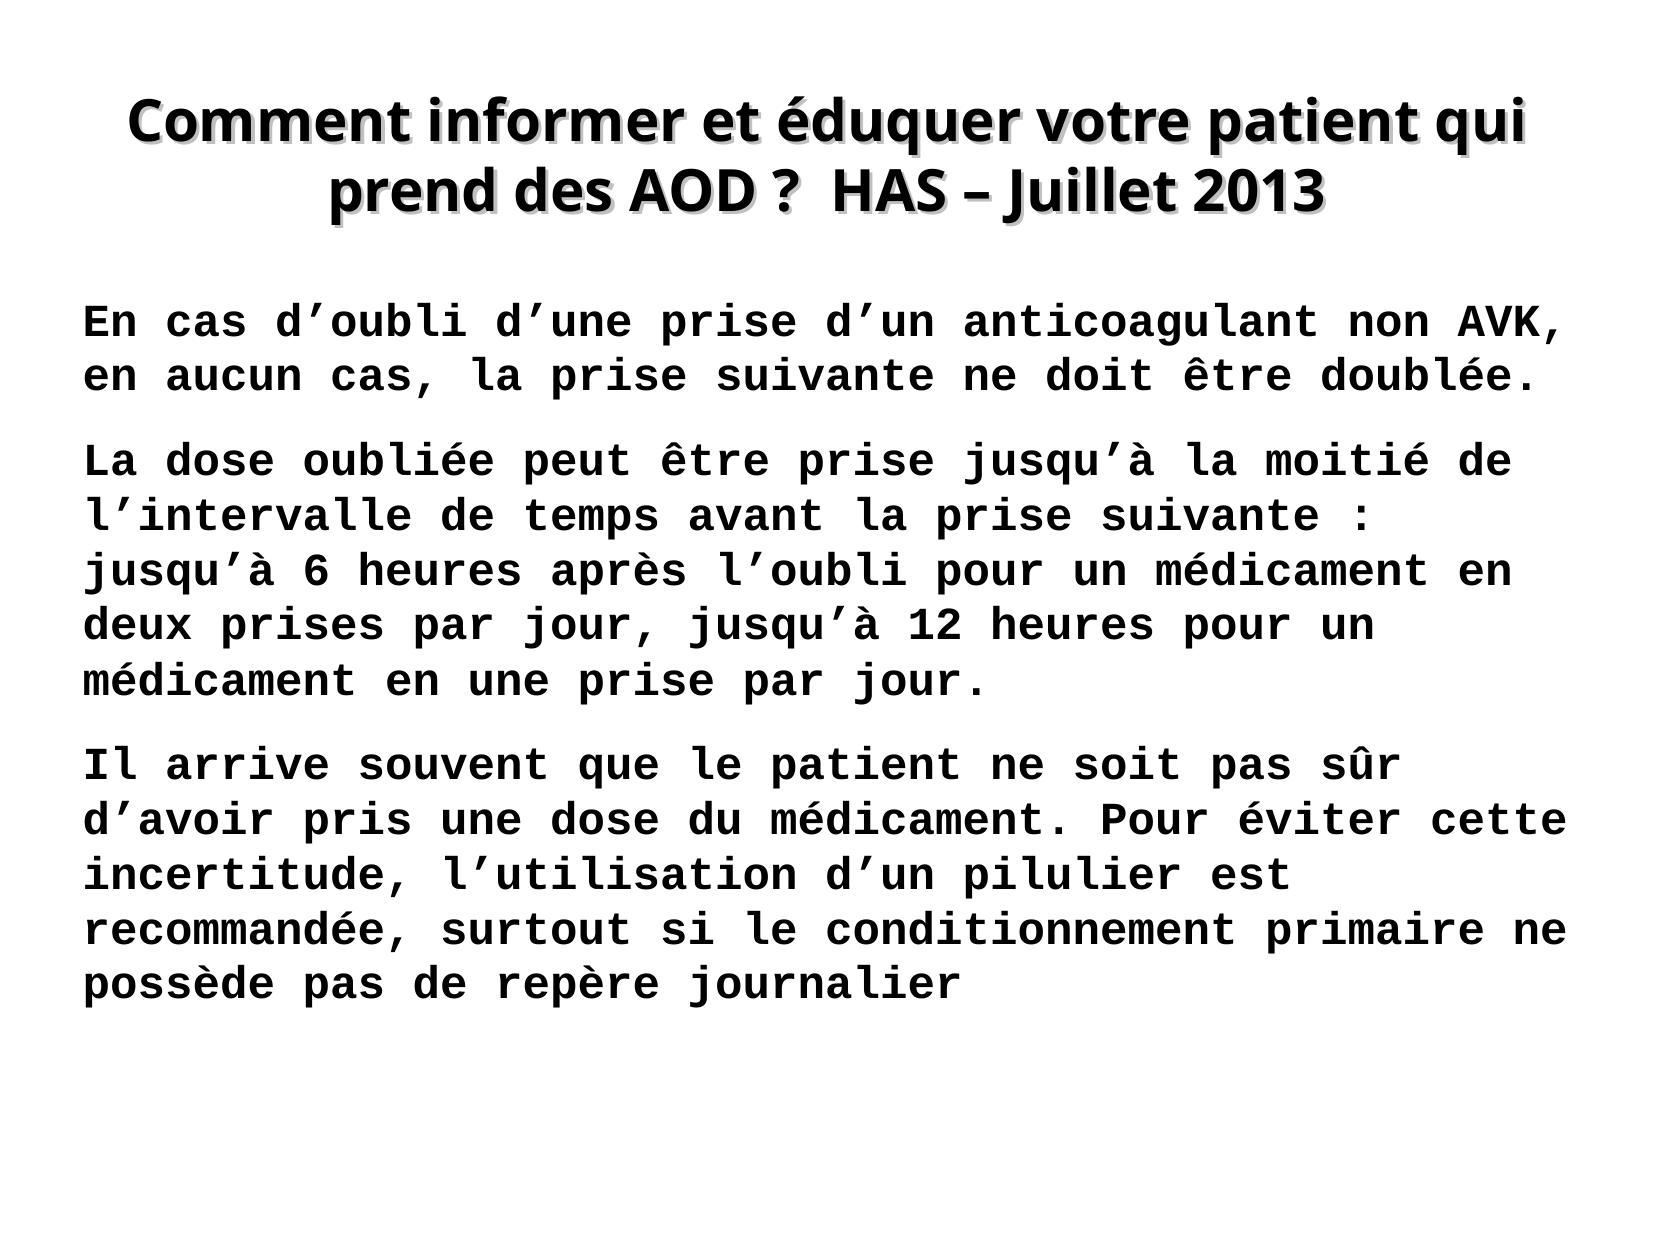

# Comment informer et éduquer votre patient qui prend des AOD ? HAS – Juillet 2013
En cas d’oubli d’une prise d’un anticoagulant non AVK, en aucun cas, la prise suivante ne doit être doublée.
La dose oubliée peut être prise jusqu’à la moitié de l’intervalle de temps avant la prise suivante : jusqu’à 6 heures après l’oubli pour un médicament en deux prises par jour, jusqu’à 12 heures pour un médicament en une prise par jour.
Il arrive souvent que le patient ne soit pas sûr d’avoir pris une dose du médicament. Pour éviter cette incertitude, l’utilisation d’un pilulier est recommandée, surtout si le conditionnement primaire ne possède pas de repère journalier